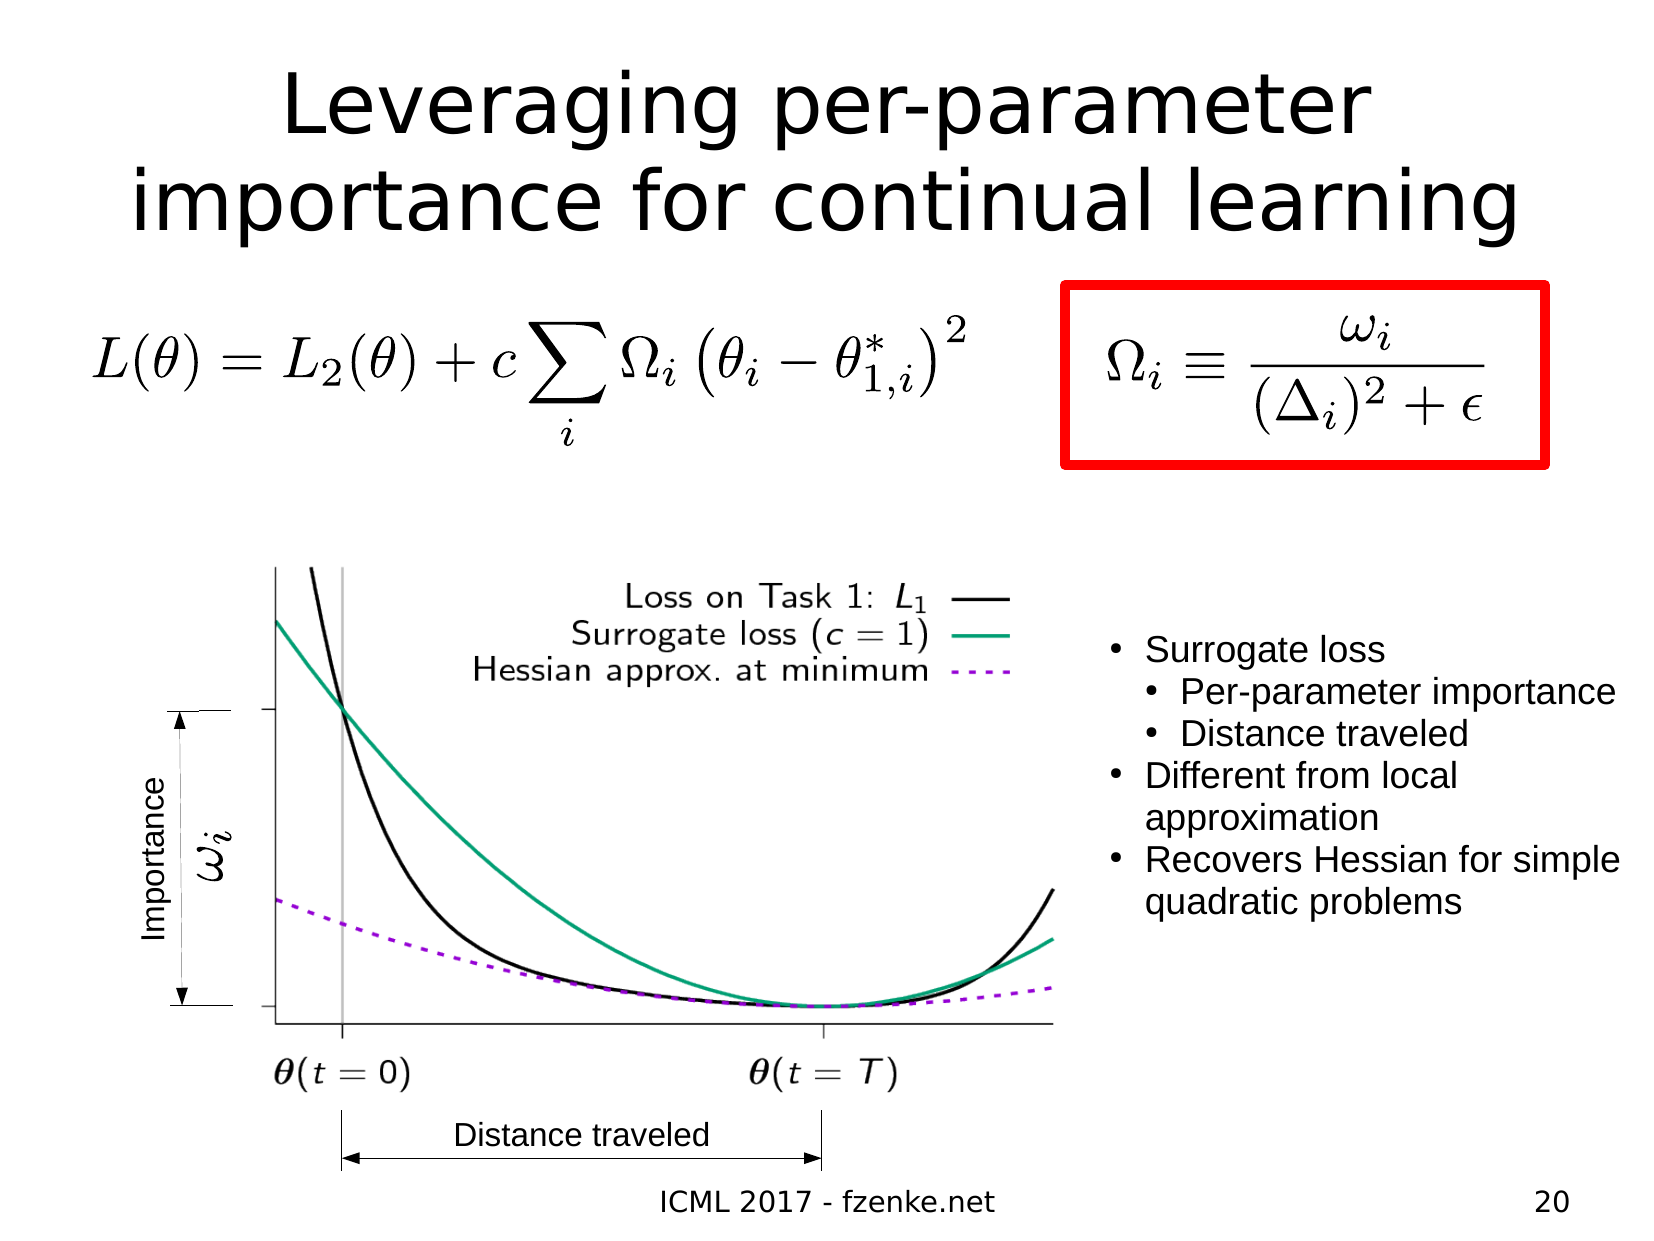

# Leveraging per-parameter importance for continual learning
Surrogate loss
Per-parameter importance
Distance traveled
Different from local approximation
Recovers Hessian for simple quadratic problems
ICML 2017 - fzenke.net
20